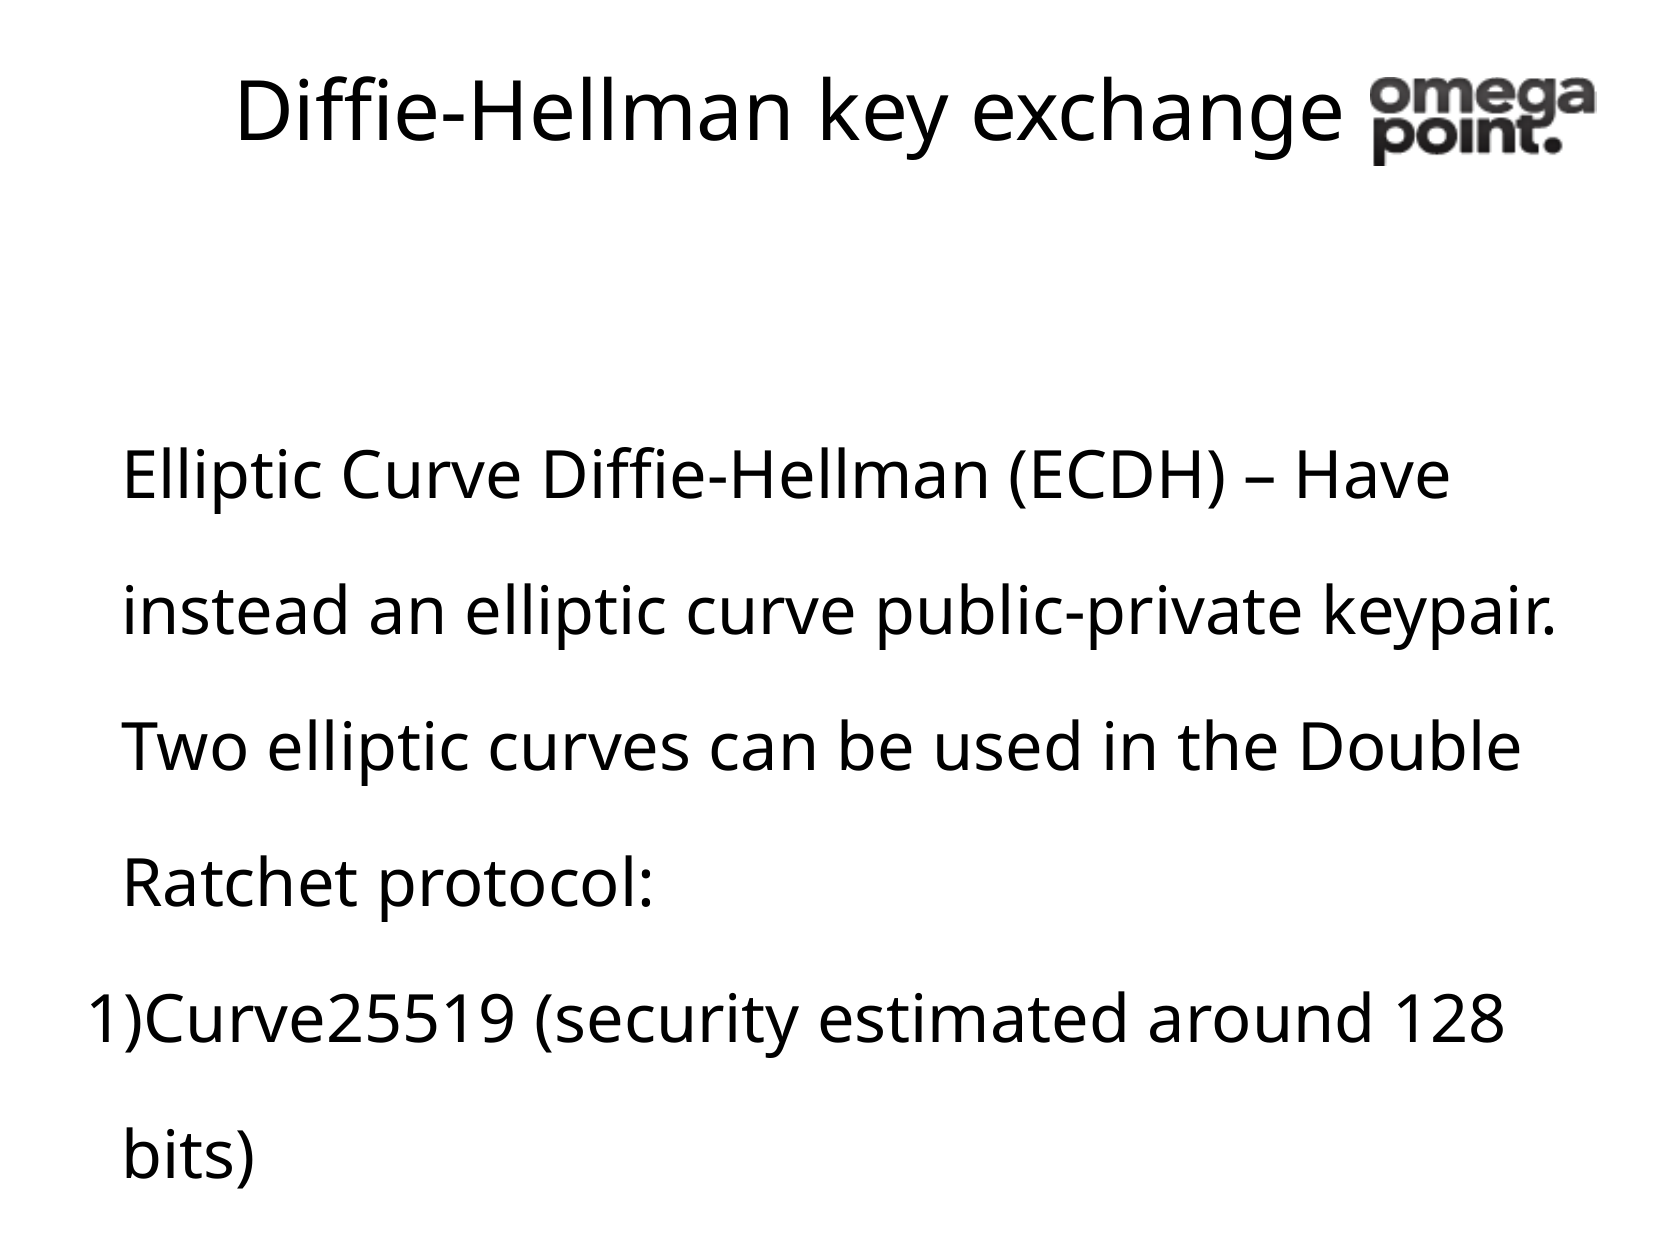

Diffie-Hellman key exchange
Elliptic Curve Diffie-Hellman (ECDH) – Have instead an elliptic curve public-private keypair. Two elliptic curves can be used in the Double Ratchet protocol:
Curve25519 (security estimated around 128 bits)
Curve448 (security estimated around 224 bits)
Curve25519 much faster and is the default choice